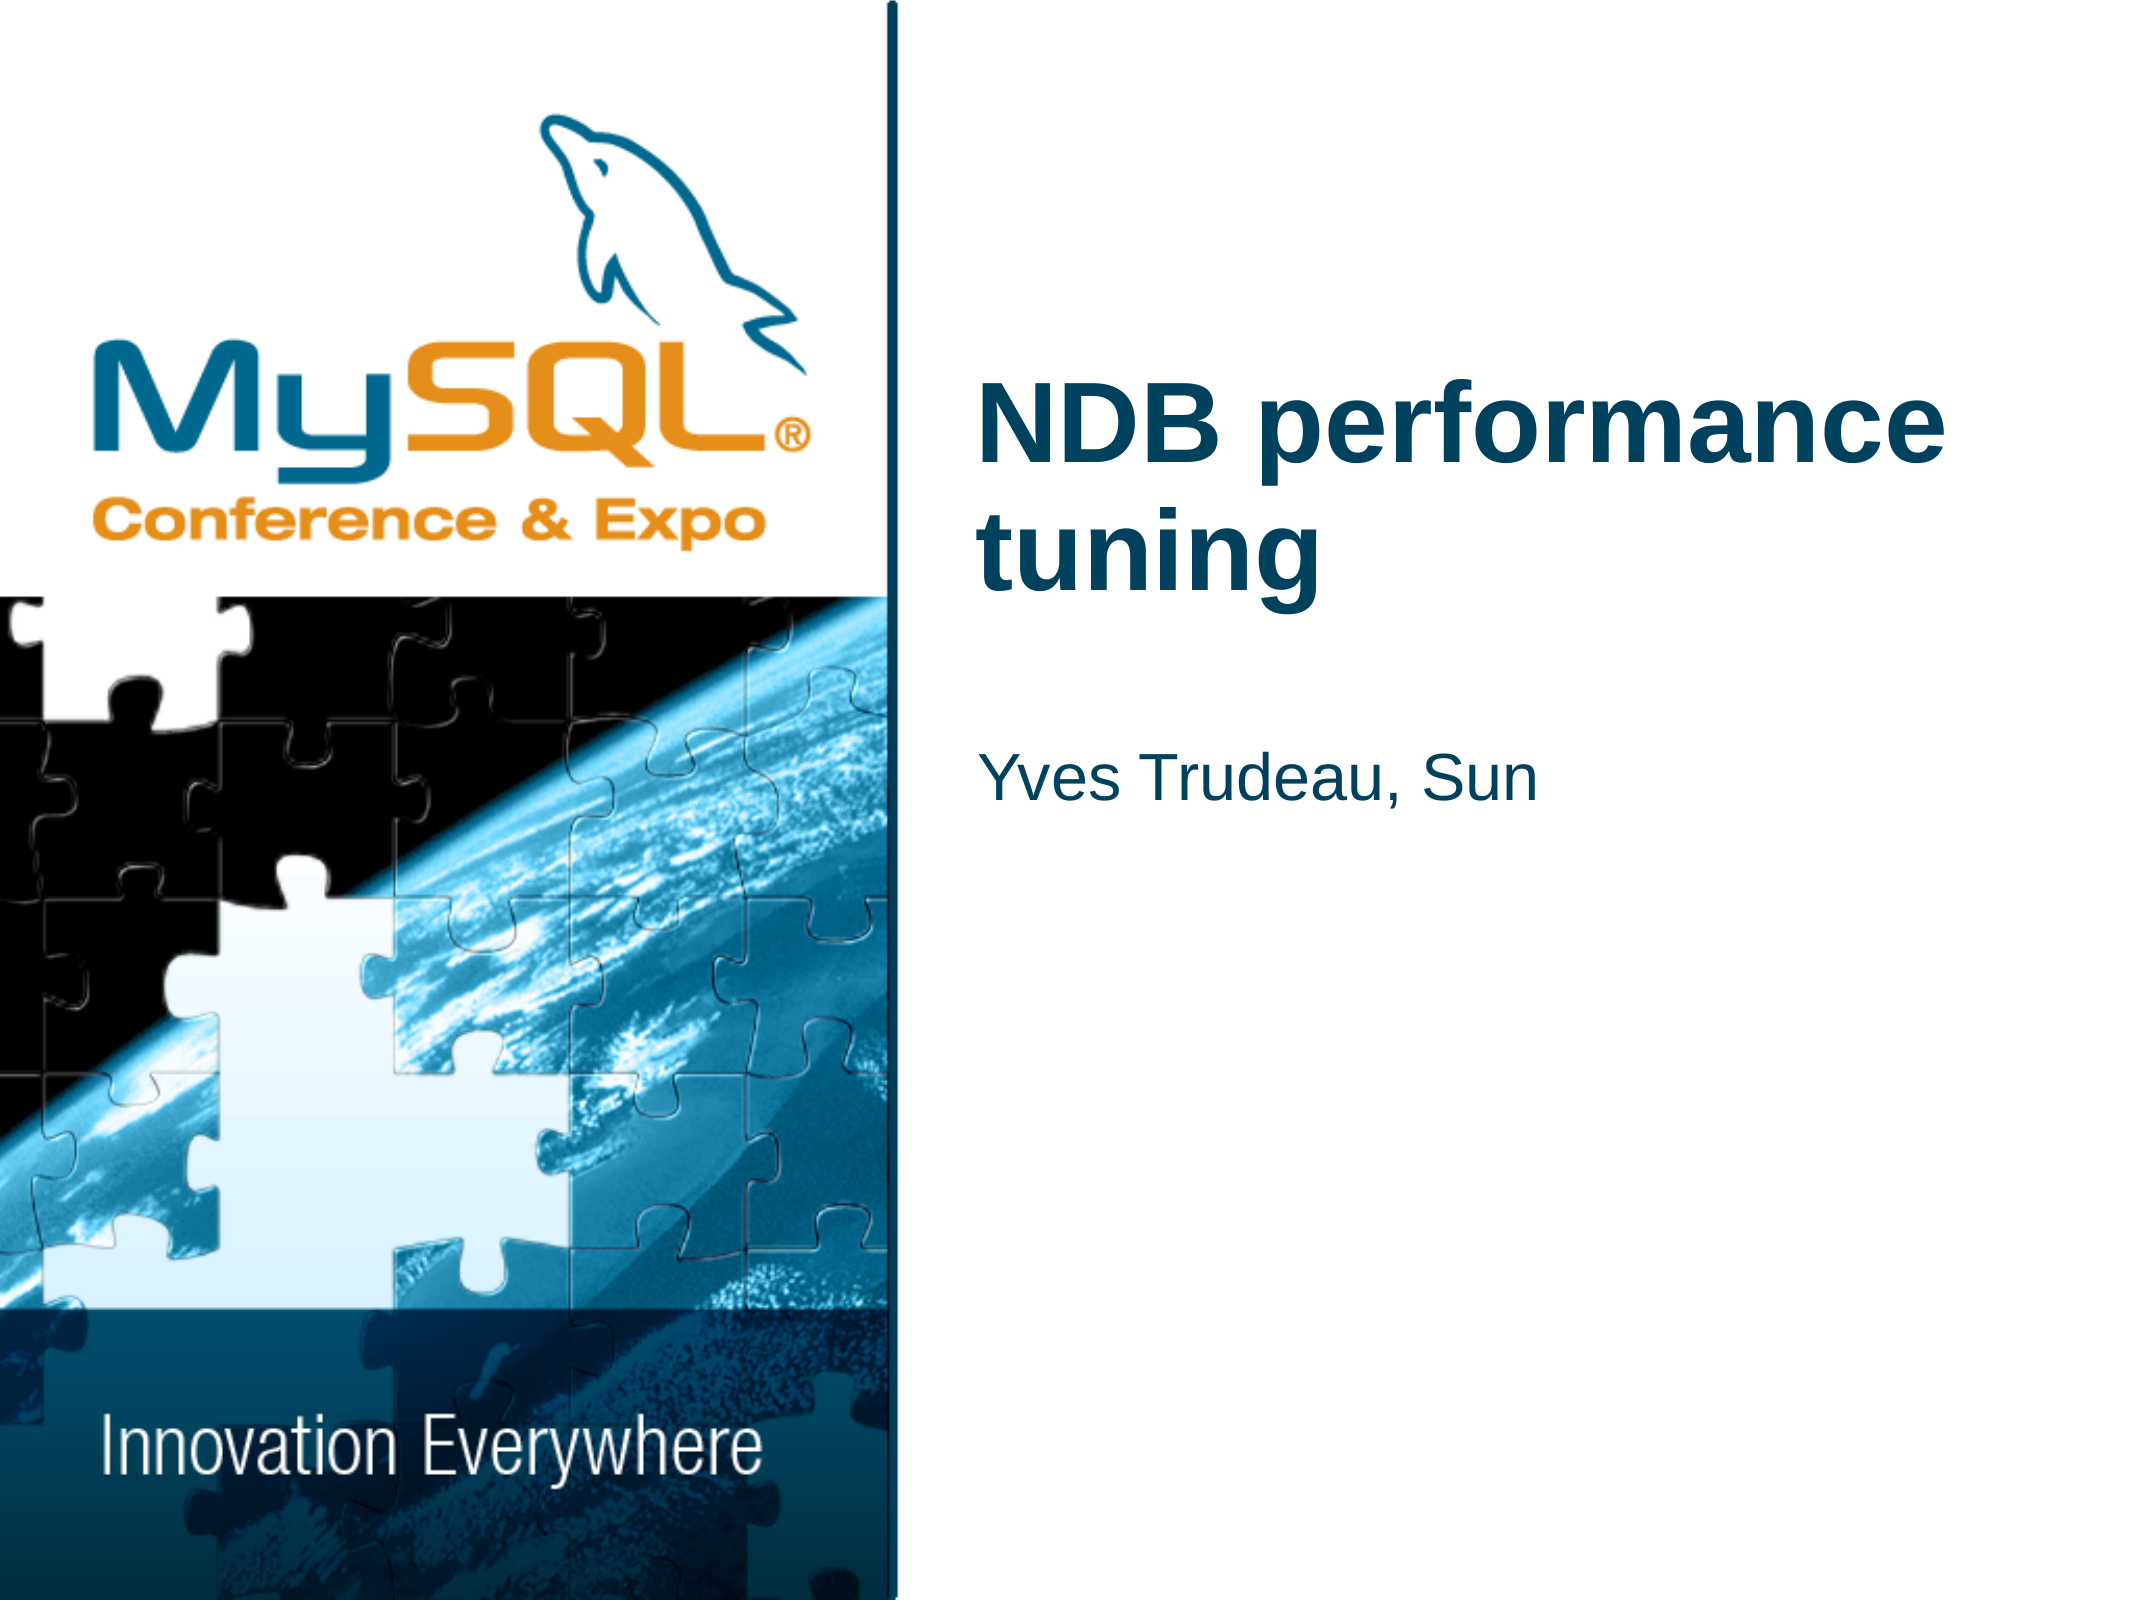

# NDB performance tuning
Yves Trudeau, Sun